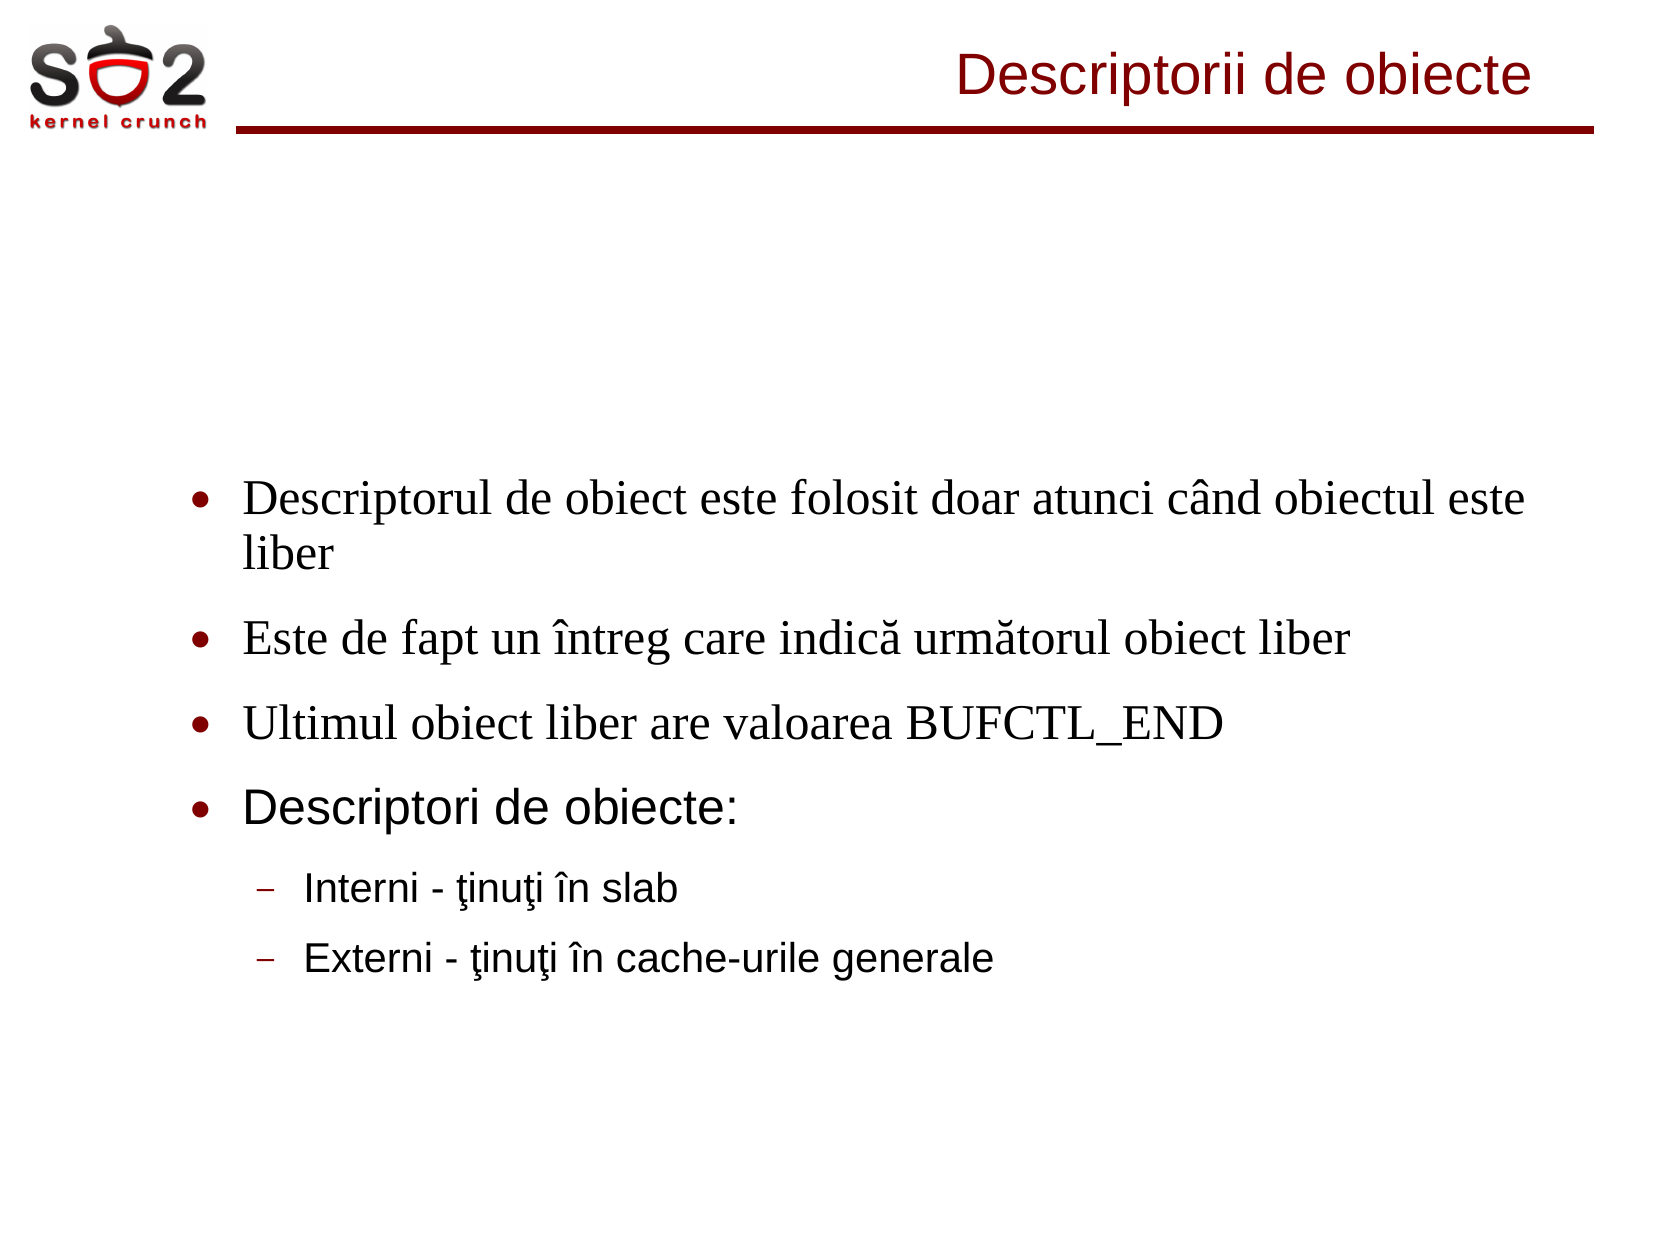

# Descriptorii de obiecte
Descriptorul de obiect este folosit doar atunci când obiectul este liber
Este de fapt un întreg care indică următorul obiect liber
Ultimul obiect liber are valoarea BUFCTL_END
Descriptori de obiecte:
Interni - ţinuţi în slab
Externi - ţinuţi în cache-urile generale